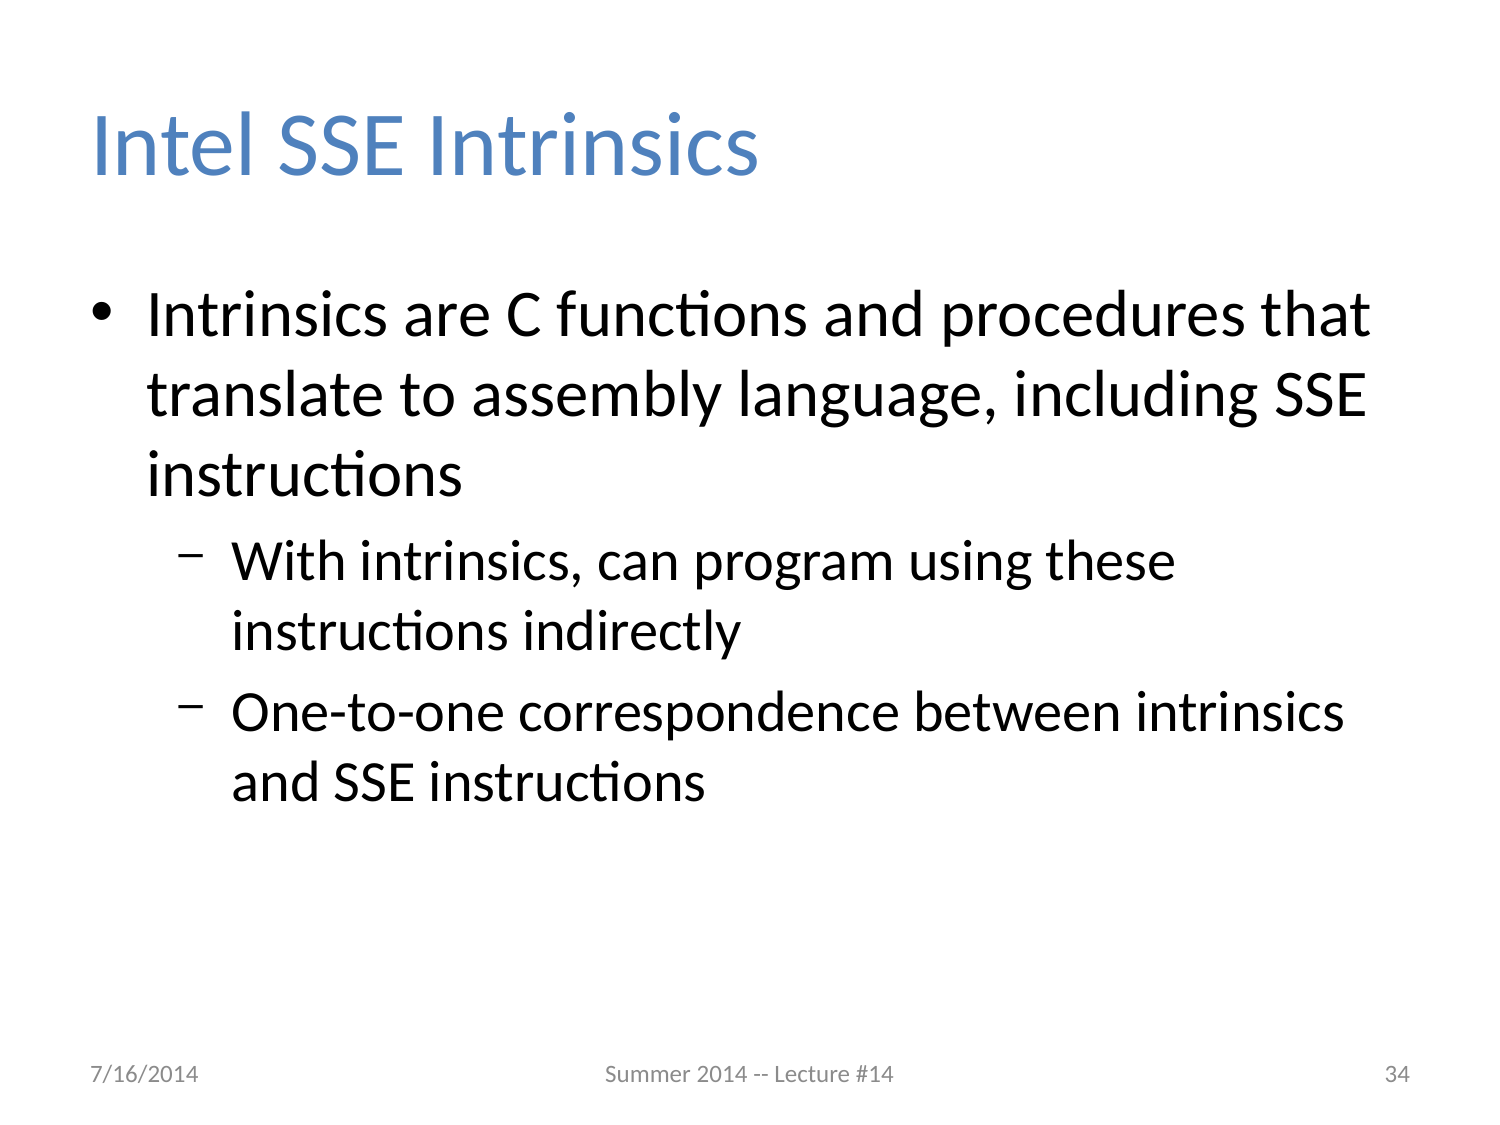

# Intel SSE Intrinsics
Intrinsics are C functions and procedures that translate to assembly language, including SSE instructions
With intrinsics, can program using these instructions indirectly
One-to-one correspondence between intrinsics and SSE instructions
7/16/2014
Summer 2014 -- Lecture #14